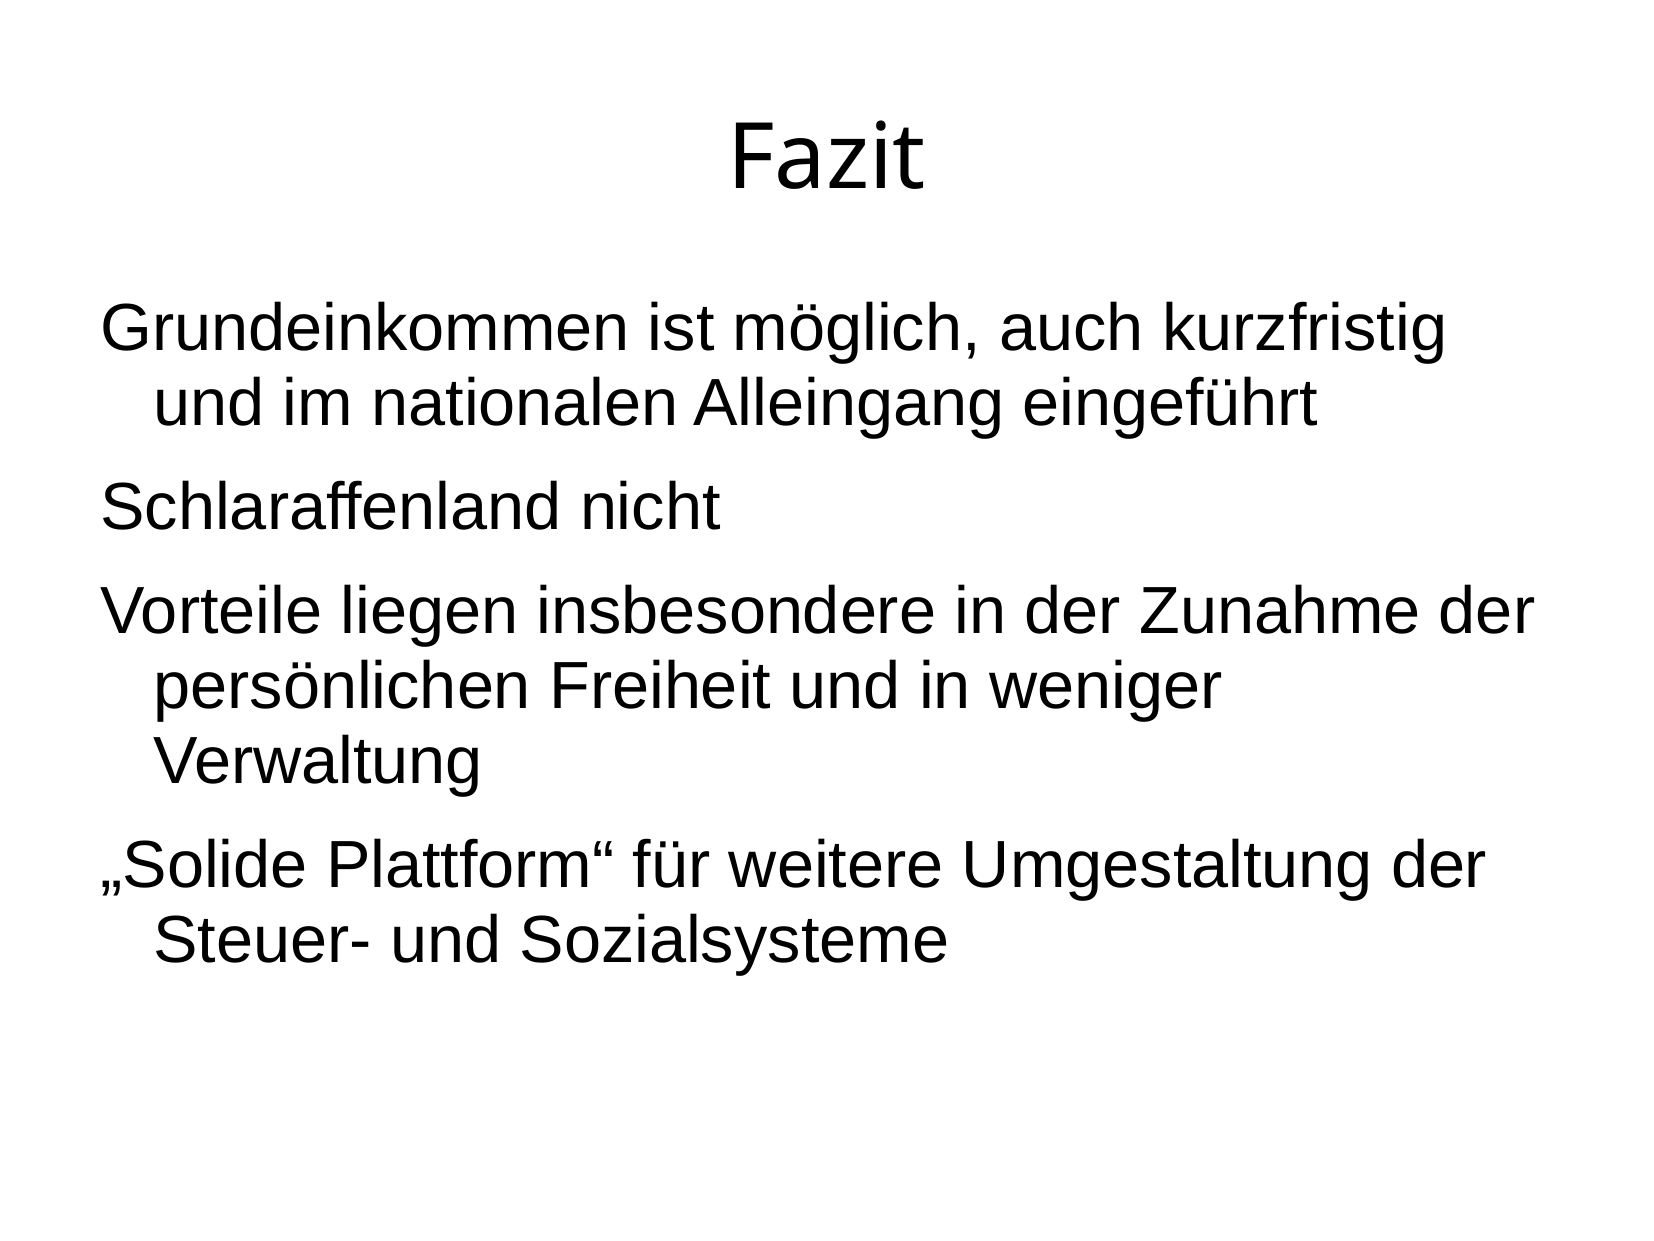

# Fazit
Grundeinkommen ist möglich, auch kurzfristig und im nationalen Alleingang eingeführt
Schlaraffenland nicht
Vorteile liegen insbesondere in der Zunahme der persönlichen Freiheit und in weniger Verwaltung
„Solide Plattform“ für weitere Umgestaltung der Steuer- und Sozialsysteme